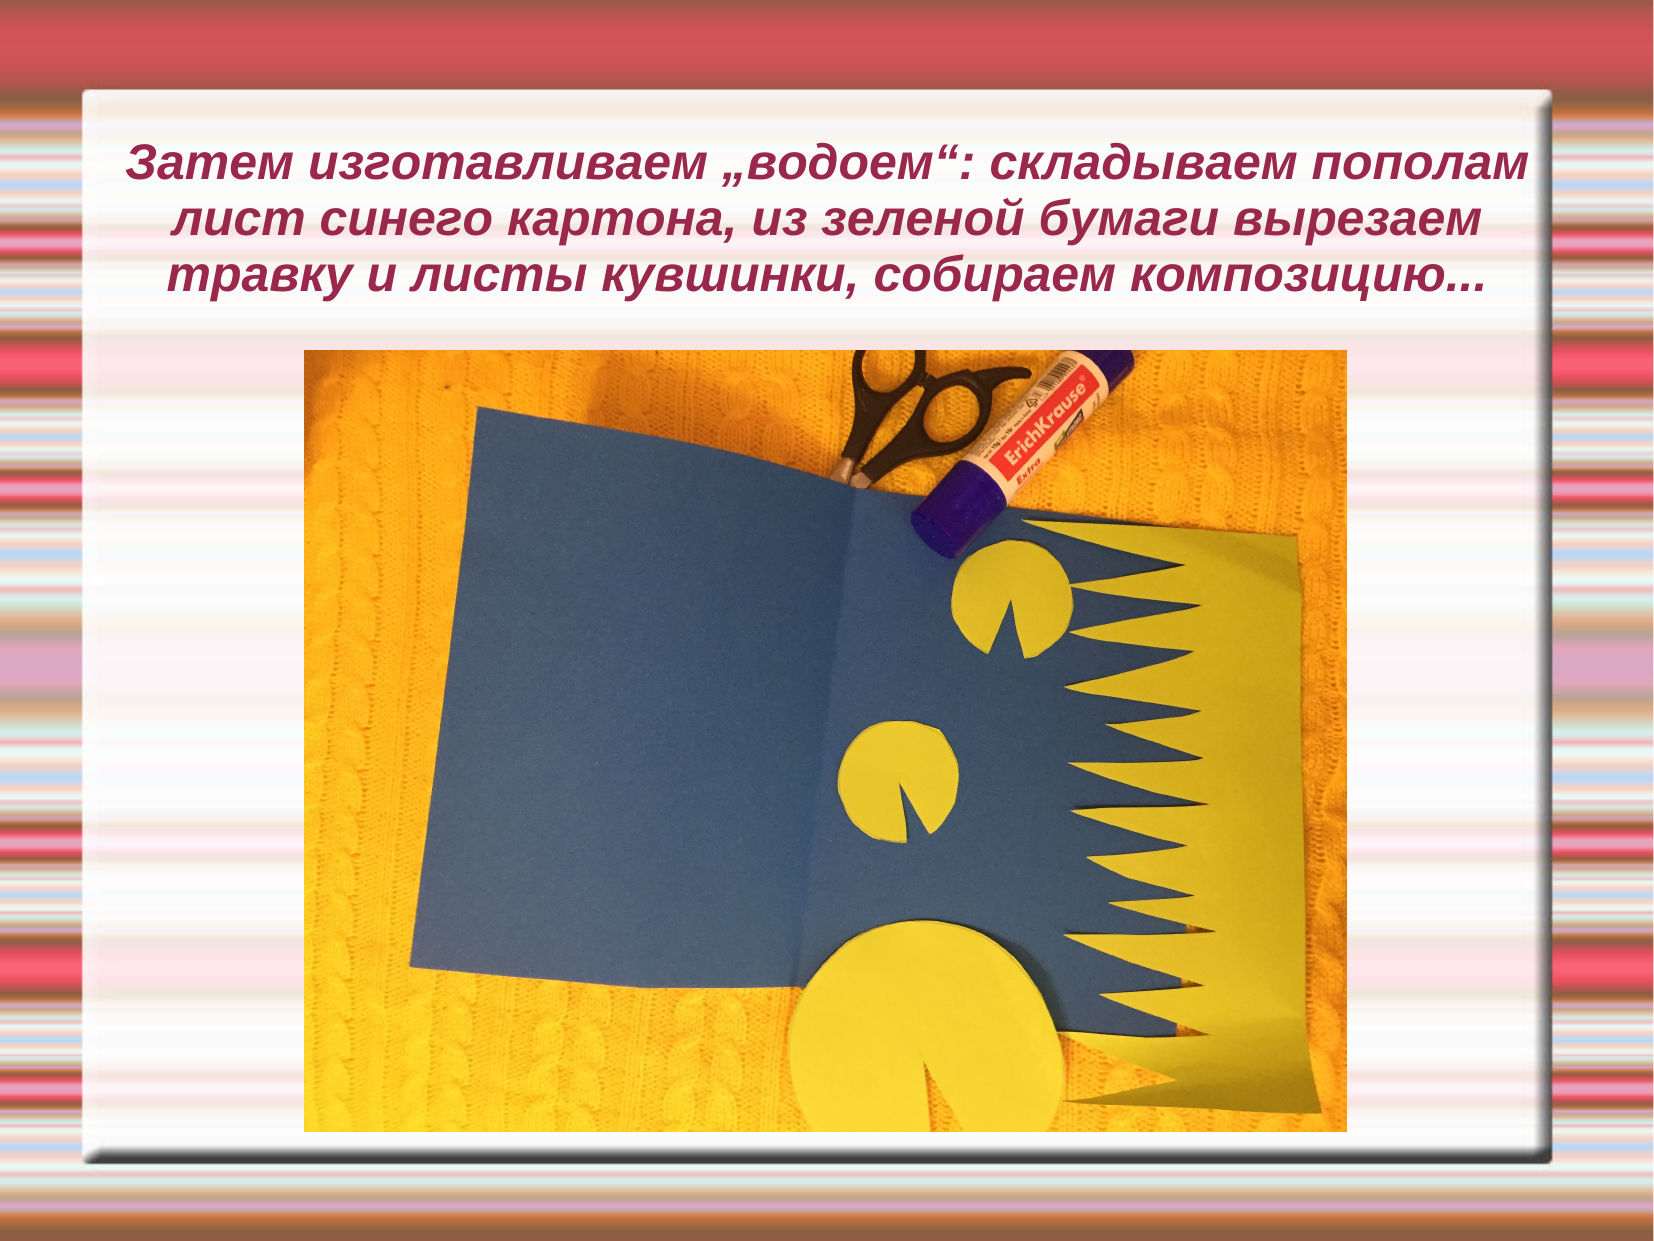

# Затем изготавливаем „водоем“: складываем пополам лист синего картона, из зеленой бумаги вырезаем травку и листы кувшинки, собираем композицию...